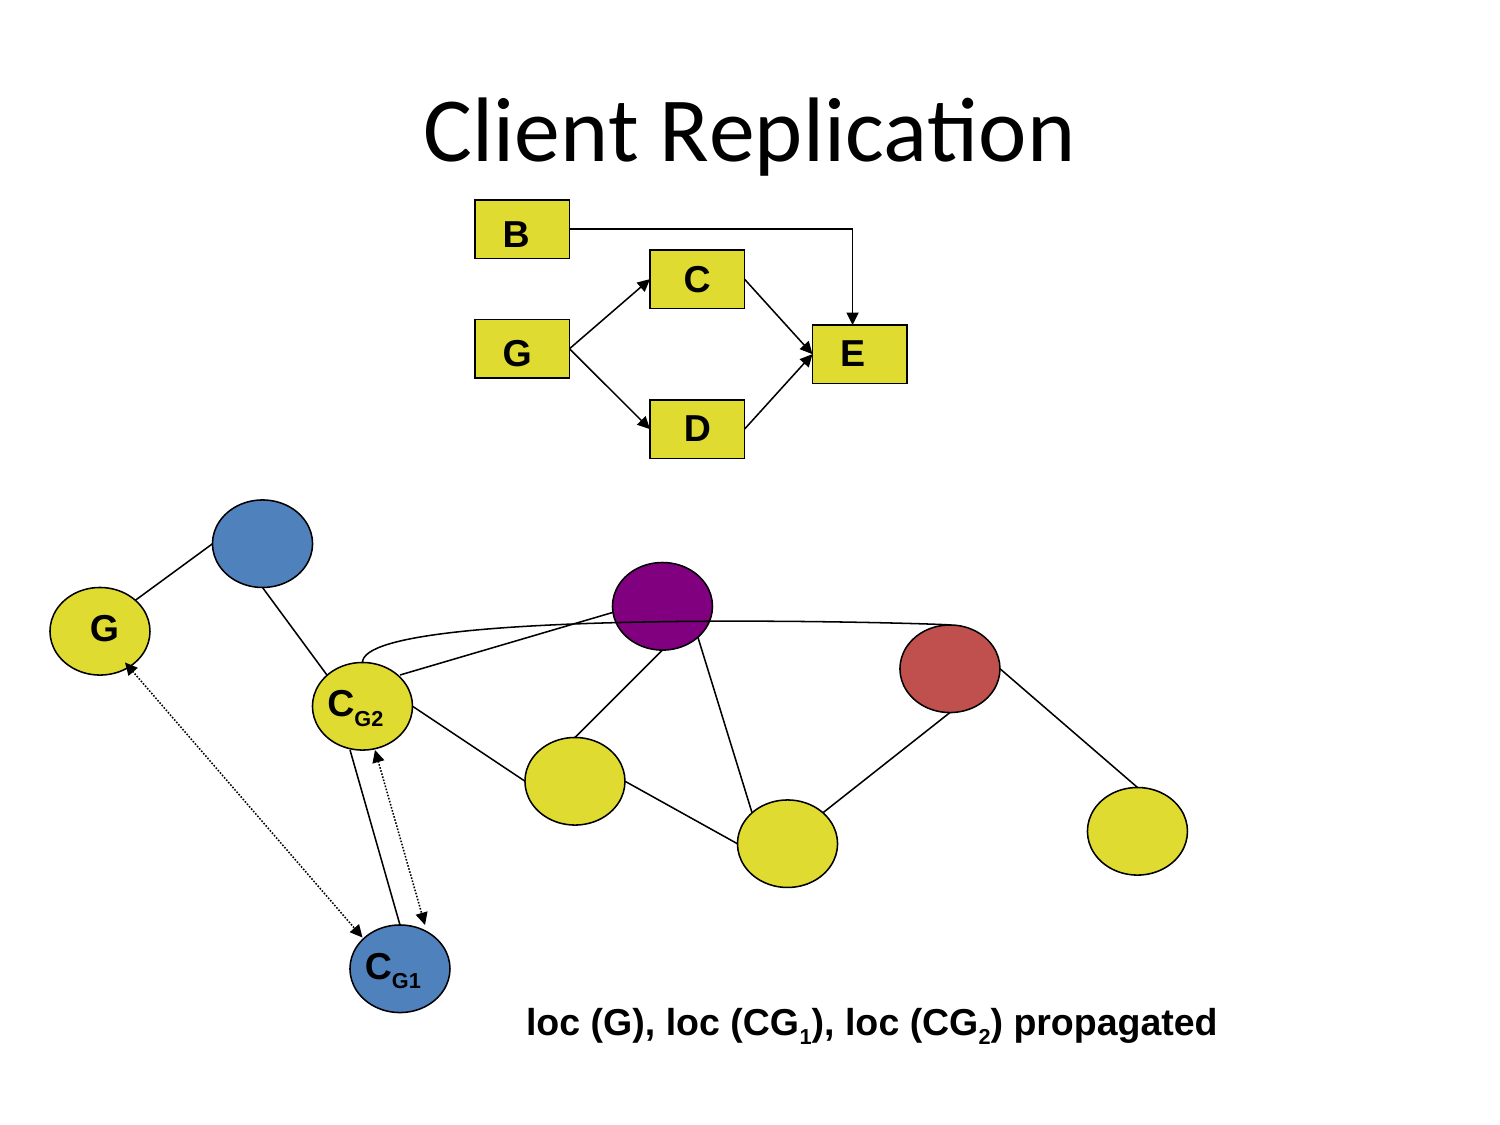

# Client Replication
B
C
G
E
 D
B
G
CG2
CG1
loc (G), loc (CG1), loc (CG2) propagated